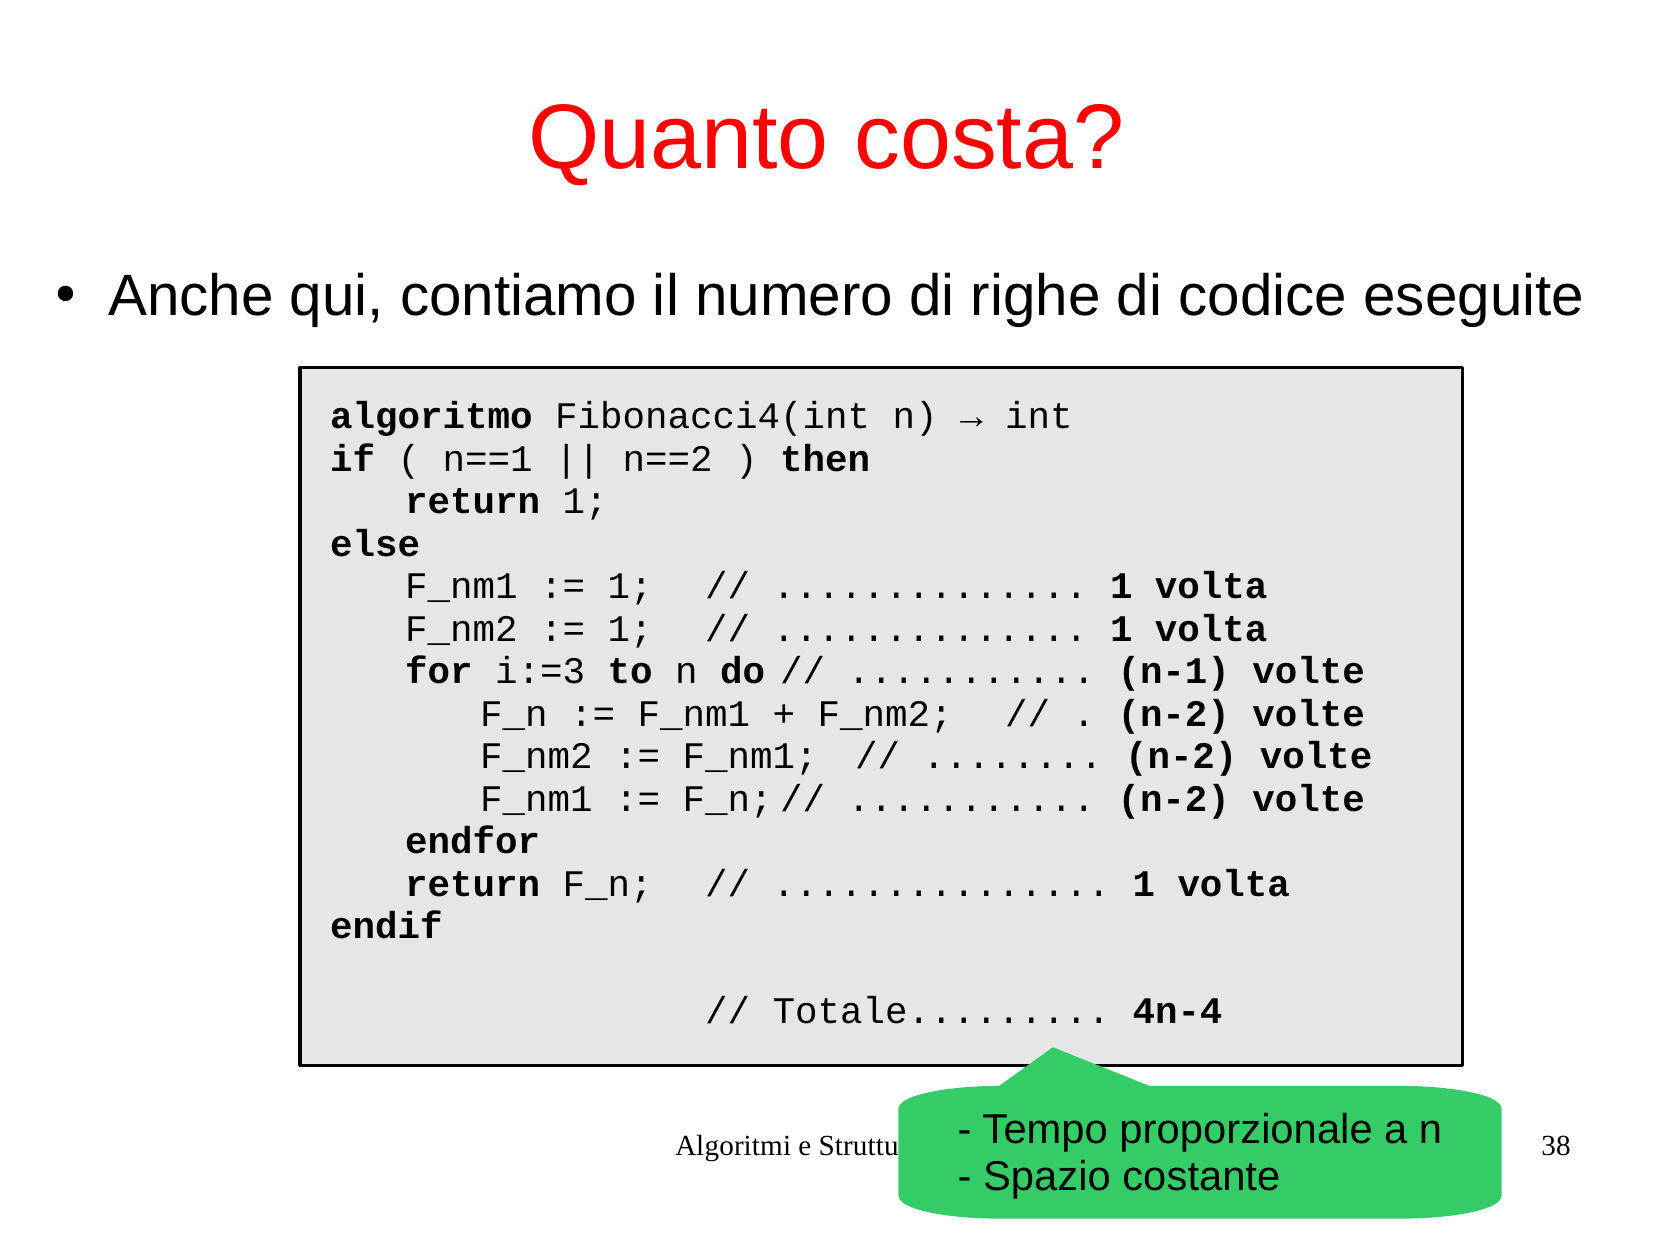

# Quanto costa?
Anche qui, contiamo il numero di righe di codice eseguite
algoritmo Fibonacci4(int n) → int
if ( n==1 || n==2 ) then
	return 1;
else
	F_nm1 := 1;	// .............. 1 volta
	F_nm2 := 1;	// .............. 1 volta
	for i:=3 to n do	// ........... (n-1) volte
		F_n := F_nm1 + F_nm2;	// . (n-2) volte
		F_nm2 := F_nm1;	// ........ (n-2) volte
		F_nm1 := F_n;	// ........... (n-2) volte
	endfor
	return F_n;	// ............... 1 volta
endif
					// Totale......... 4n-4
- Tempo proporzionale a n
- Spazio costante
Algoritmi e Strutture Dati
38